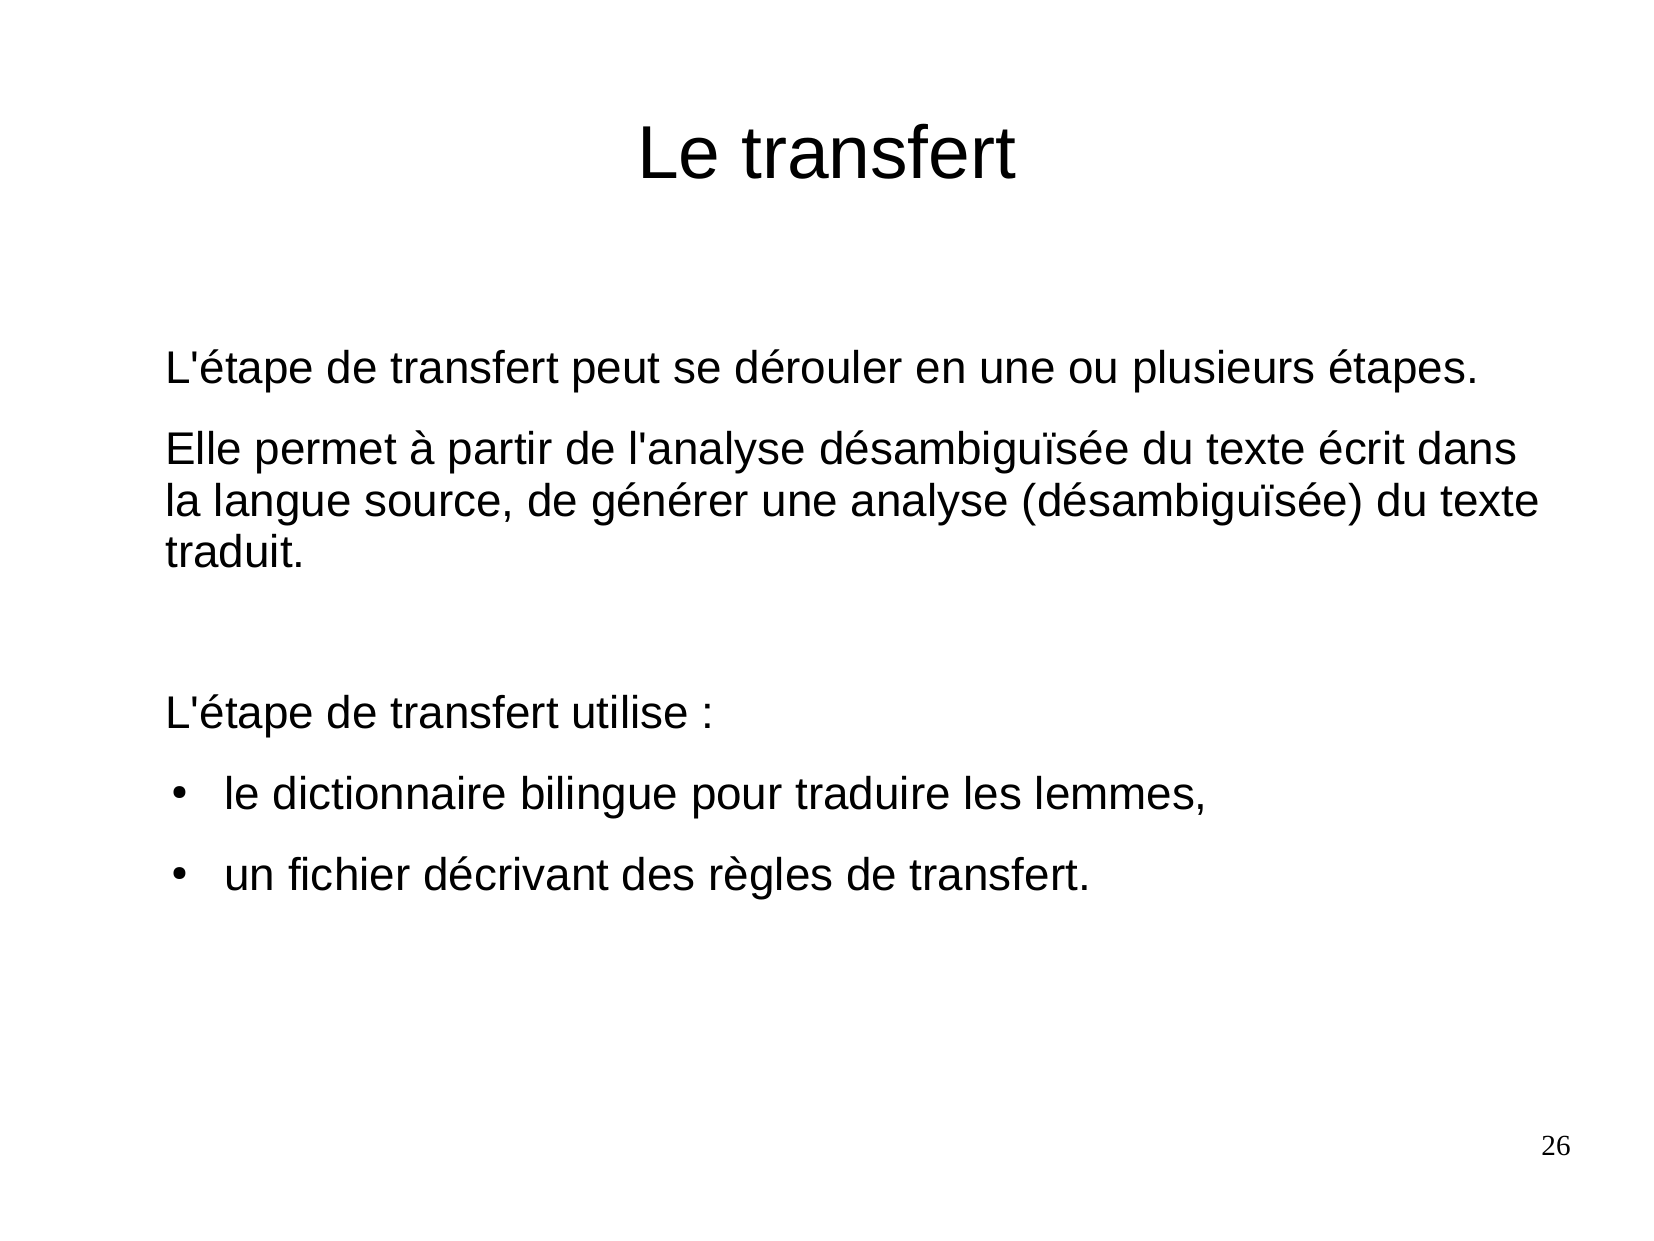

# Le transfert
L'étape de transfert peut se dérouler en une ou plusieurs étapes.
Elle permet à partir de l'analyse désambiguïsée du texte écrit dans la langue source, de générer une analyse (désambiguïsée) du texte traduit.
L'étape de transfert utilise :
le dictionnaire bilingue pour traduire les lemmes,
un fichier décrivant des règles de transfert.
26